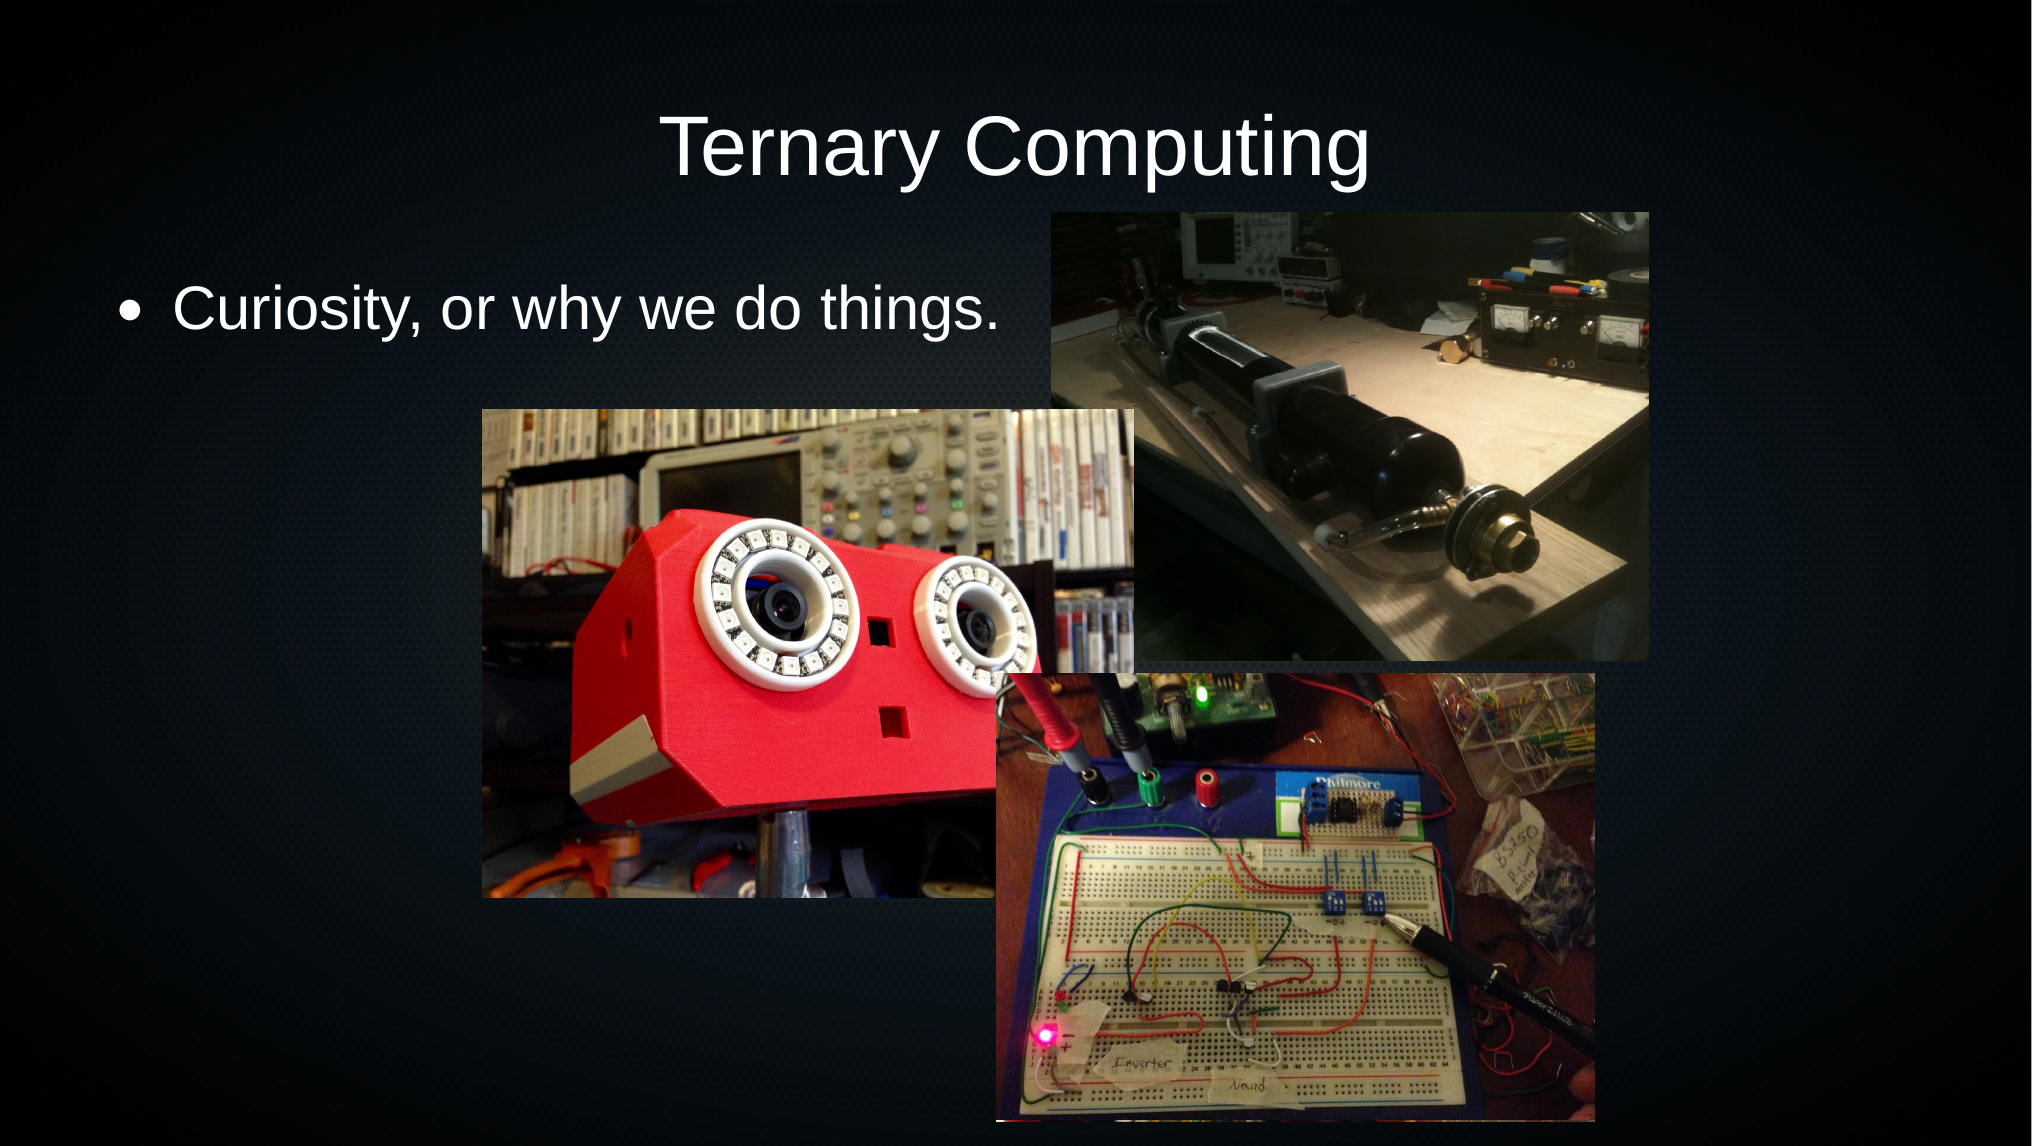

Ternary Computing
Curiosity, or why we do things.